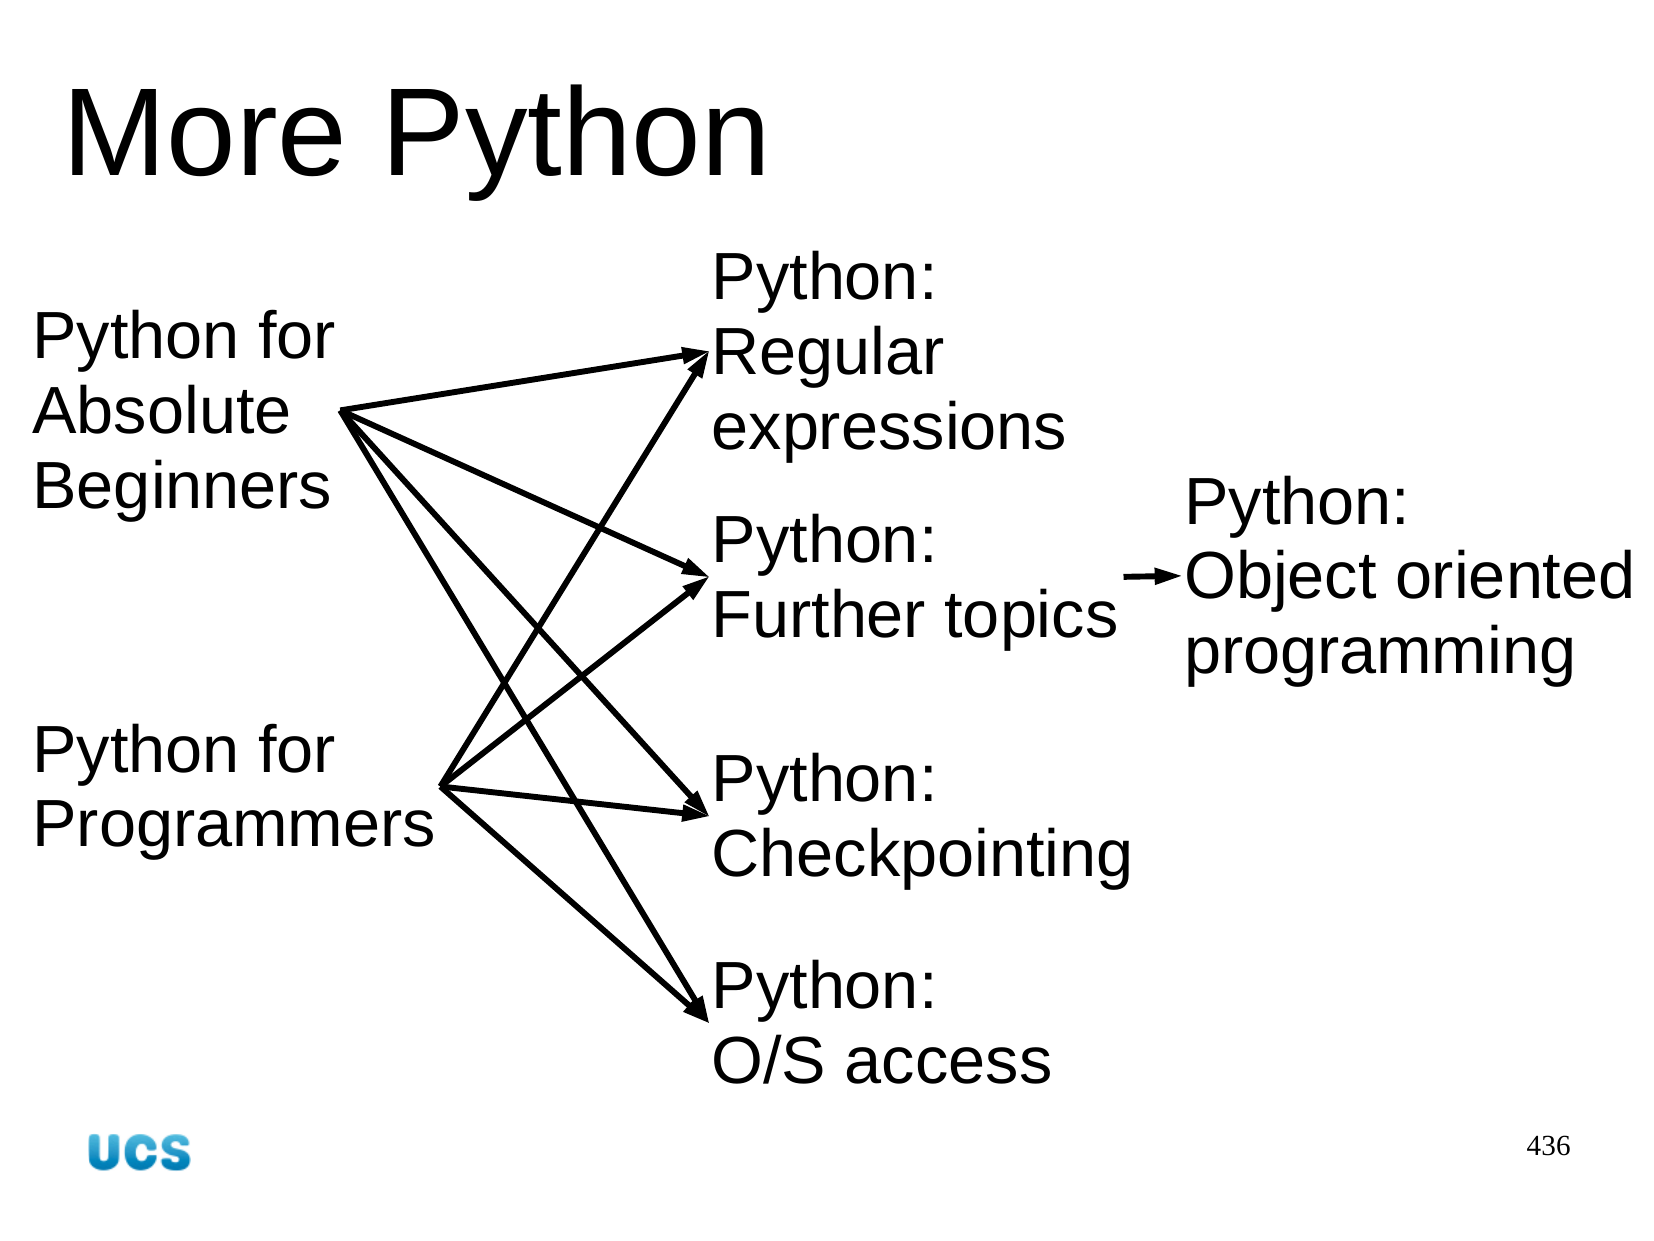

More Python
Python:
Regular
expressions
Python for
Absolute
Beginners
Python:
Object oriented
programming
Python:
Further topics
Python for
Programmers
Python:
Checkpointing
Python:
O/S access
436